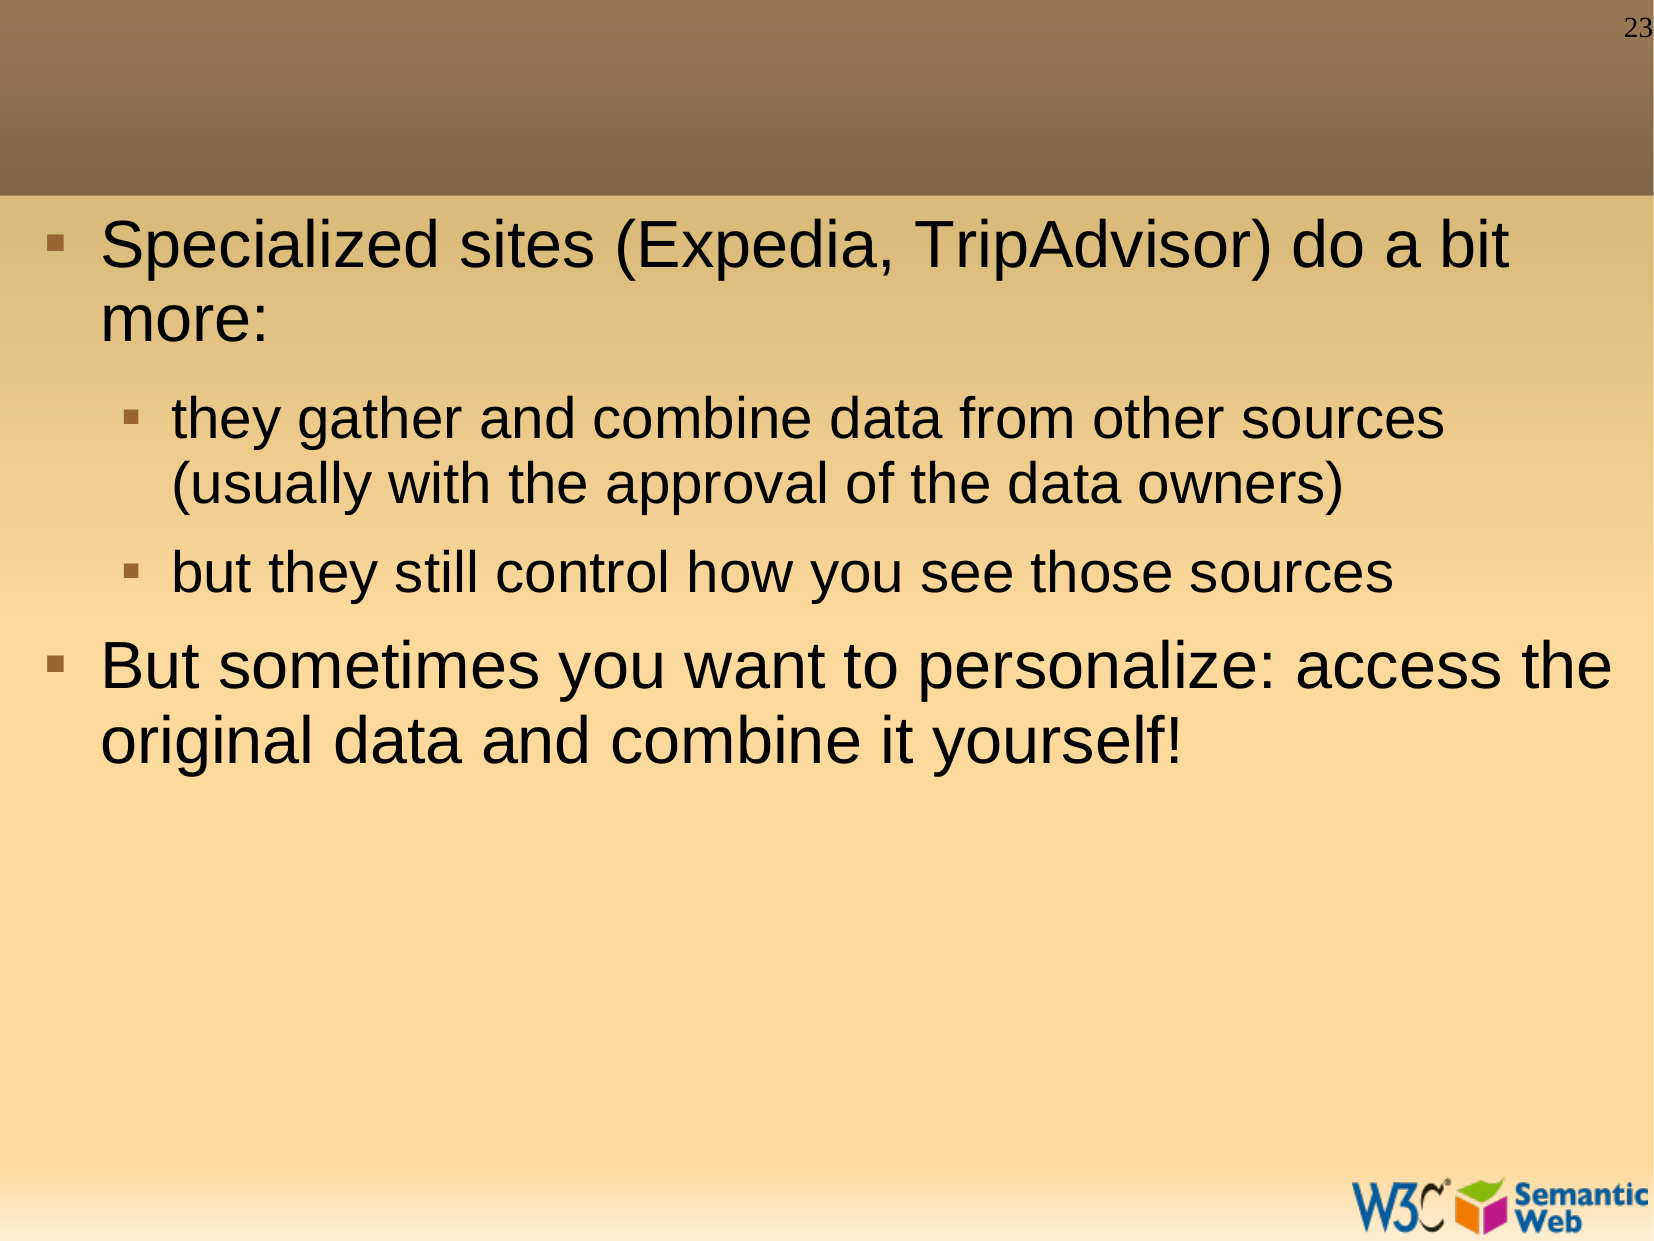

23
# Specialized sites (Expedia, TripAdvisor) do a bit more:
they gather and combine data from other sources (usually with the approval of the data owners)
but they still control how you see those sources
But sometimes you want to personalize: access the original data and combine it yourself!